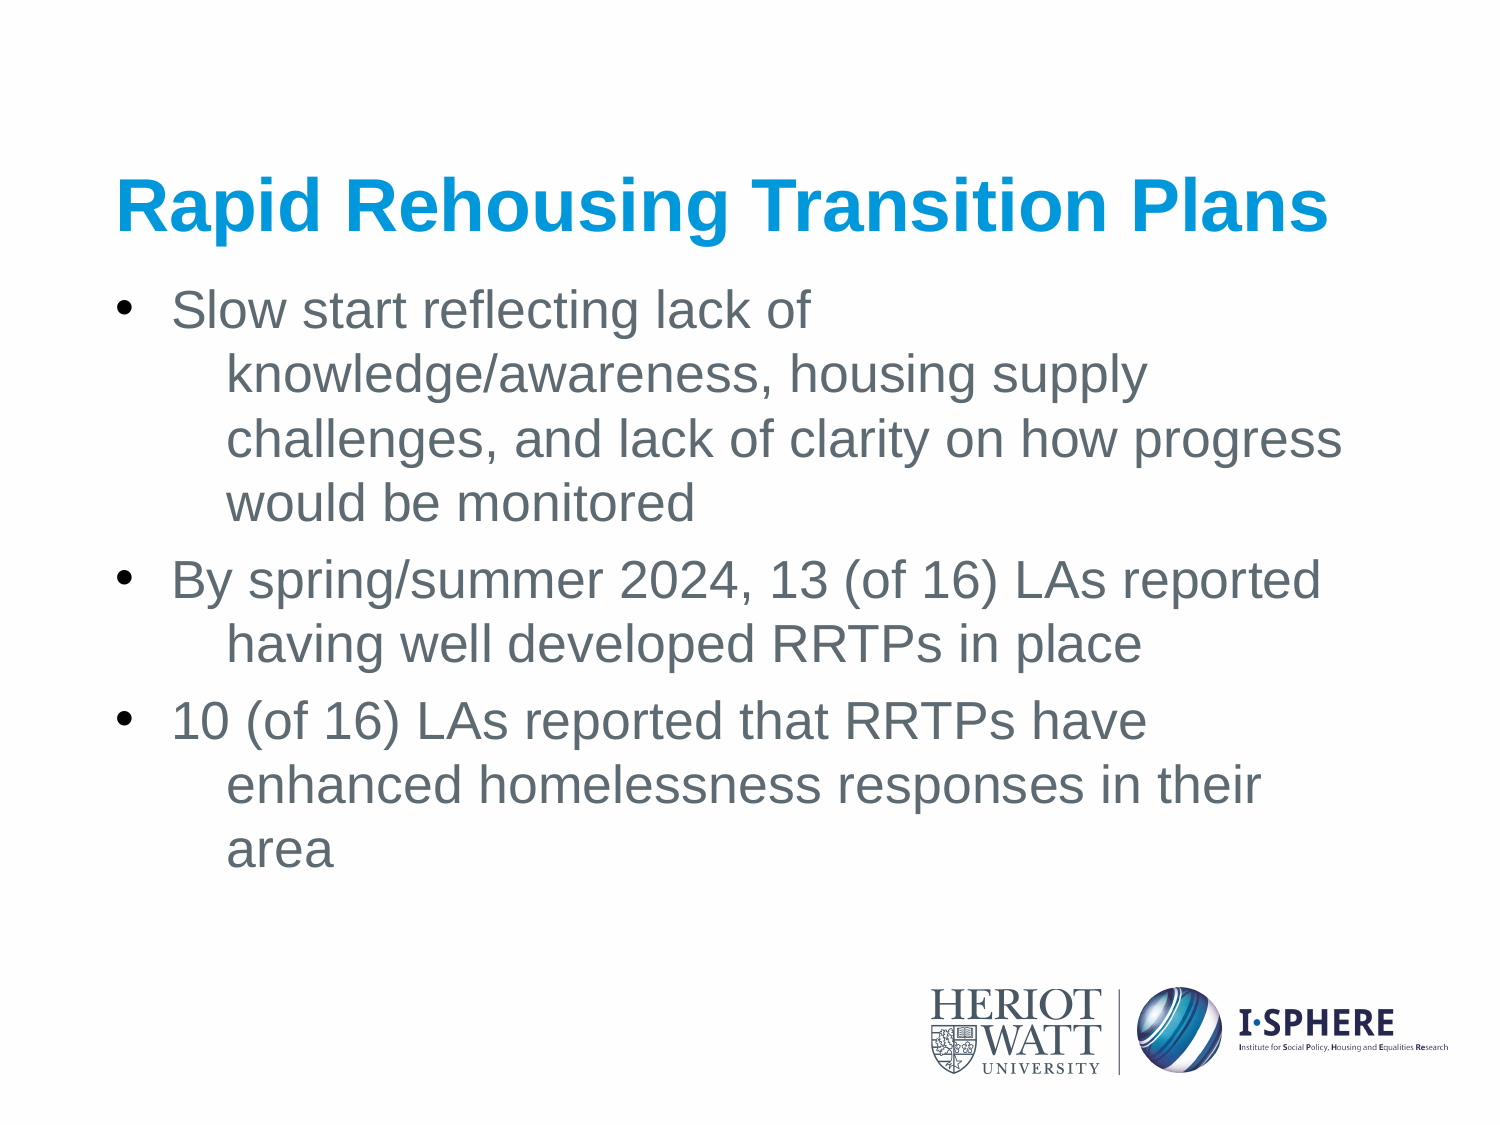

# Rapid Rehousing Transition Plans
Slow start reflecting lack of knowledge/awareness, housing supply challenges, and lack of clarity on how progress would be monitored
By spring/summer 2024, 13 (of 16) LAs reported having well developed RRTPs in place
10 (of 16) LAs reported that RRTPs have enhanced homelessness responses in their area